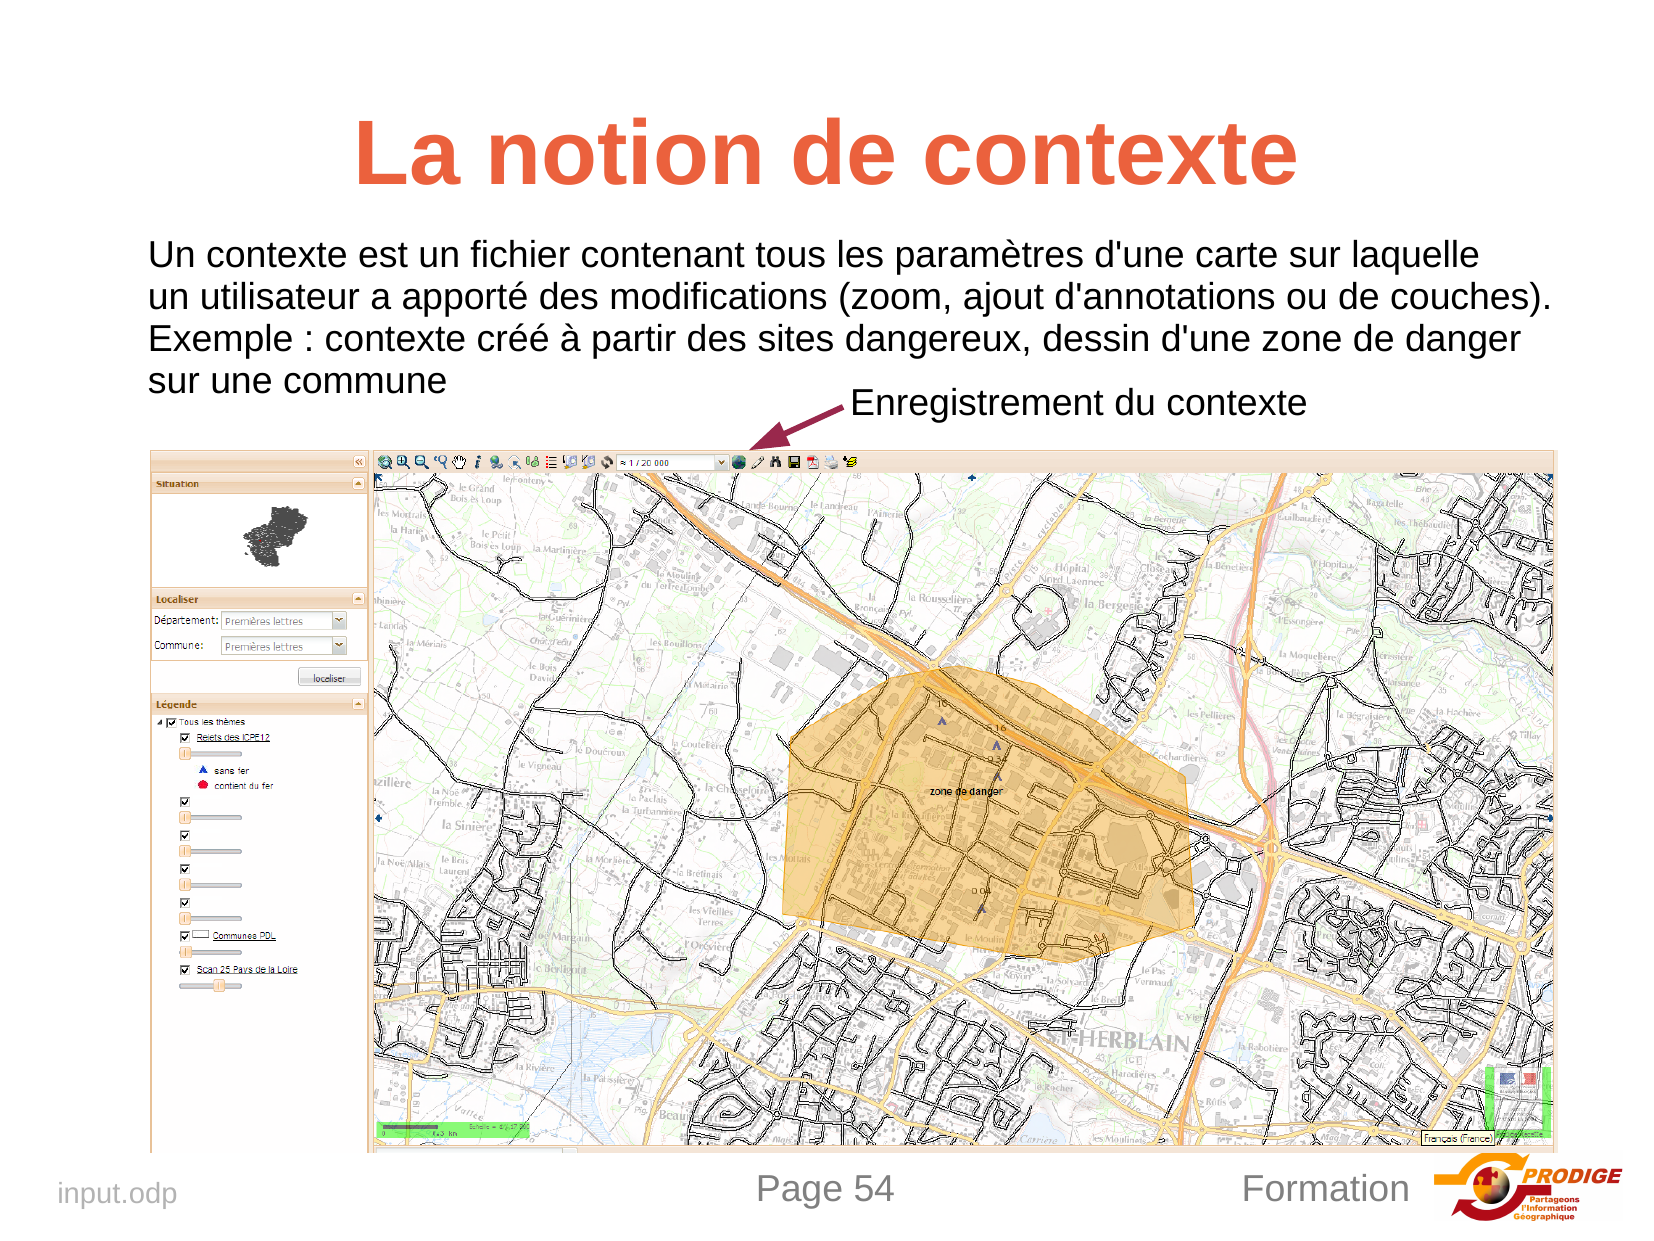

# La notion de contexte
Un contexte est un fichier contenant tous les paramètres d'une carte sur laquelle
un utilisateur a apporté des modifications (zoom, ajout d'annotations ou de couches).
Exemple : contexte créé à partir des sites dangereux, dessin d'une zone de danger
sur une commune
Enregistrement du contexte